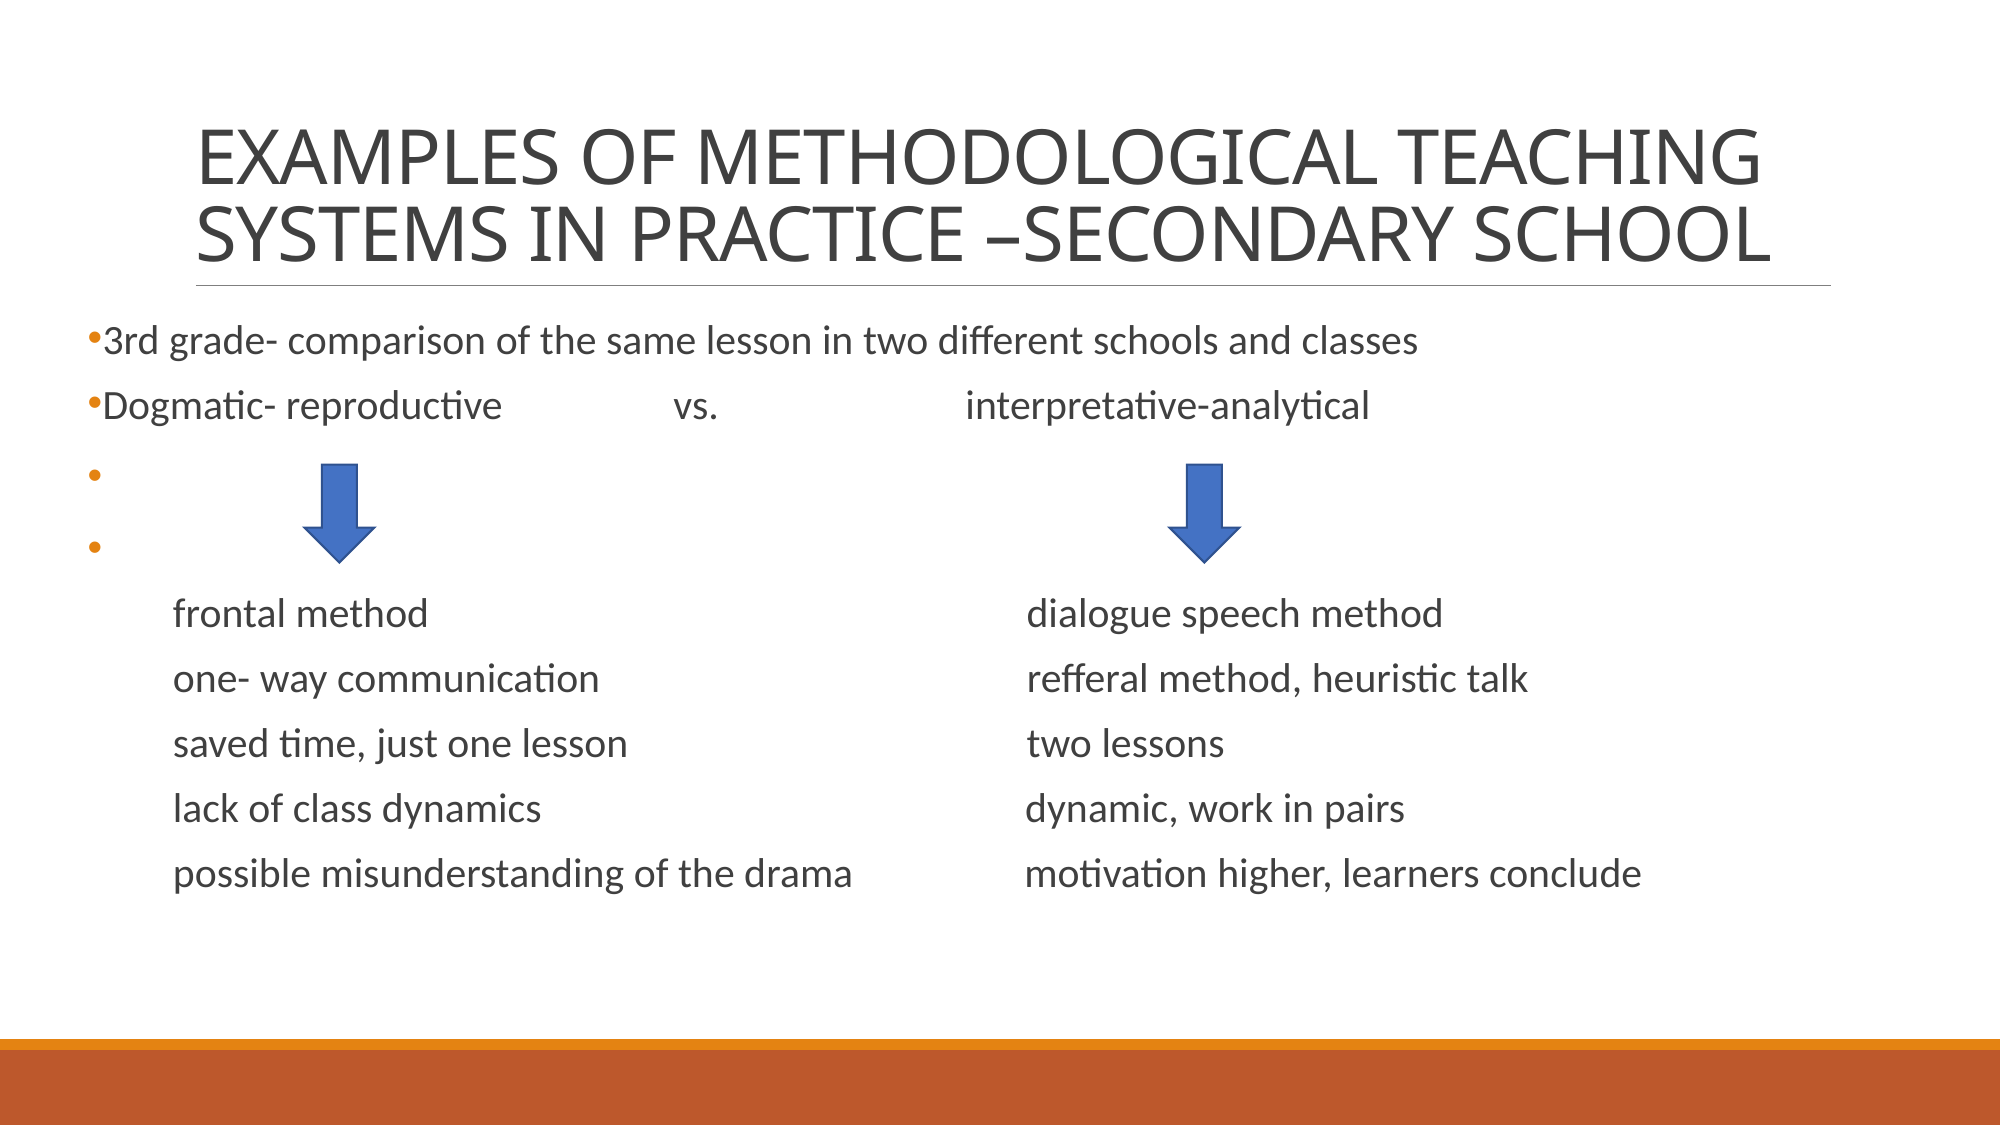

# EXAMPLES OF METHODOLOGICAL TEACHING SYSTEMS IN PRACTICE –SECONDARY SCHOOL
3rd grade- comparison of the same lesson in two different schools and classes
Dogmatic- reproductive vs. interpretative-analytical
 frontal method dialogue speech method
 one- way communication refferal method, heuristic talk
 saved time, just one lesson two lessons
 lack of class dynamics dynamic, work in pairs
 possible misunderstanding of the drama motivation higher, learners conclude